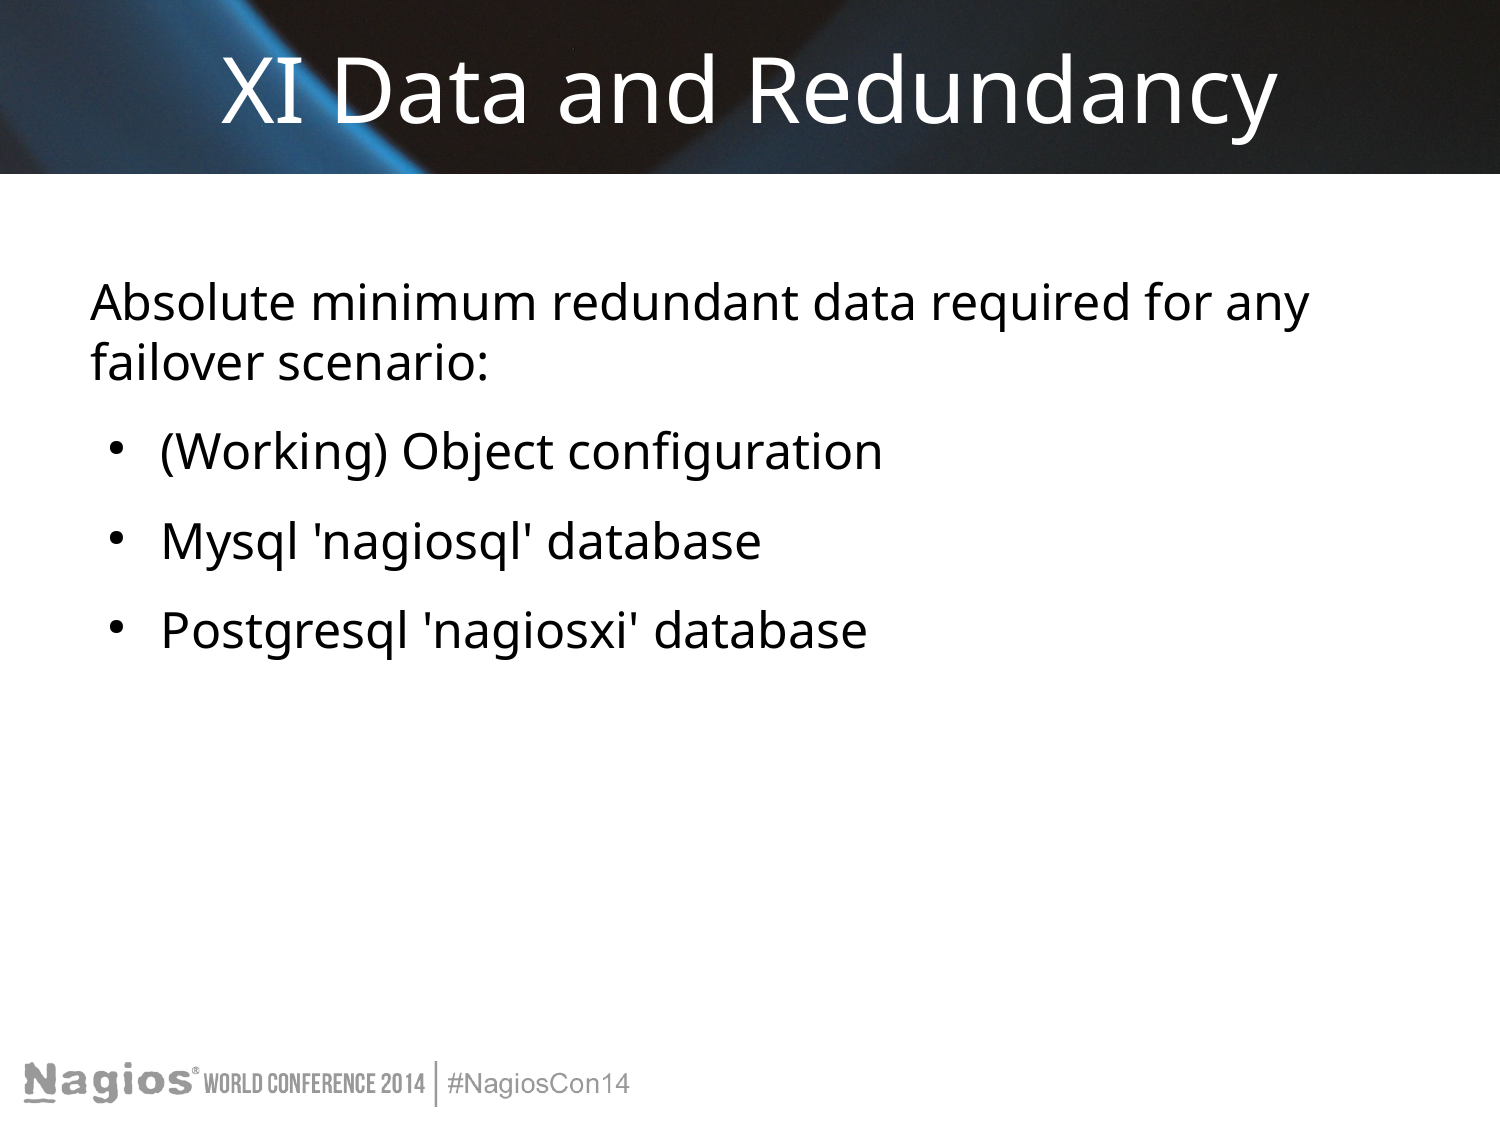

# XI Data and Redundancy
Absolute minimum redundant data required for any failover scenario:
(Working) Object configuration
Mysql 'nagiosql' database
Postgresql 'nagiosxi' database